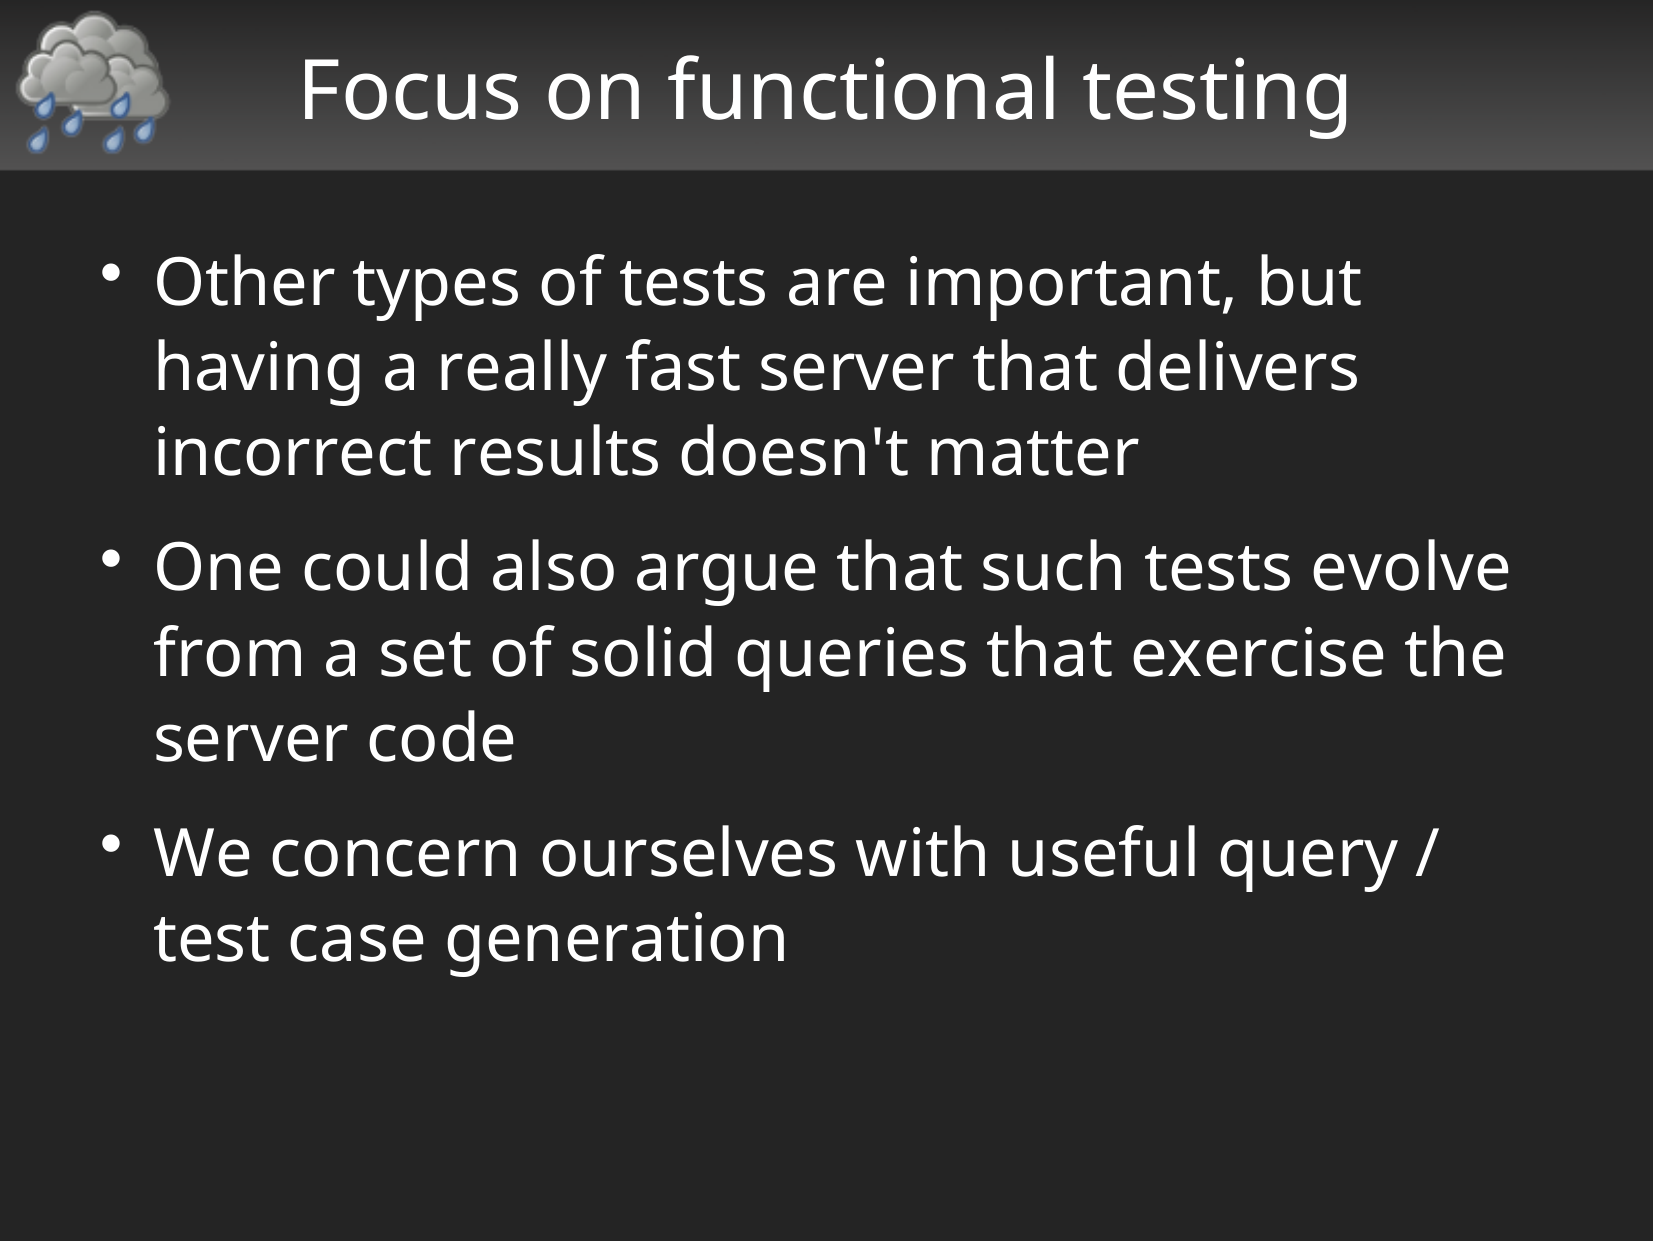

# Focus on functional testing
Other types of tests are important, but having a really fast server that delivers incorrect results doesn't matter
One could also argue that such tests evolve from a set of solid queries that exercise the server code
We concern ourselves with useful query / test case generation